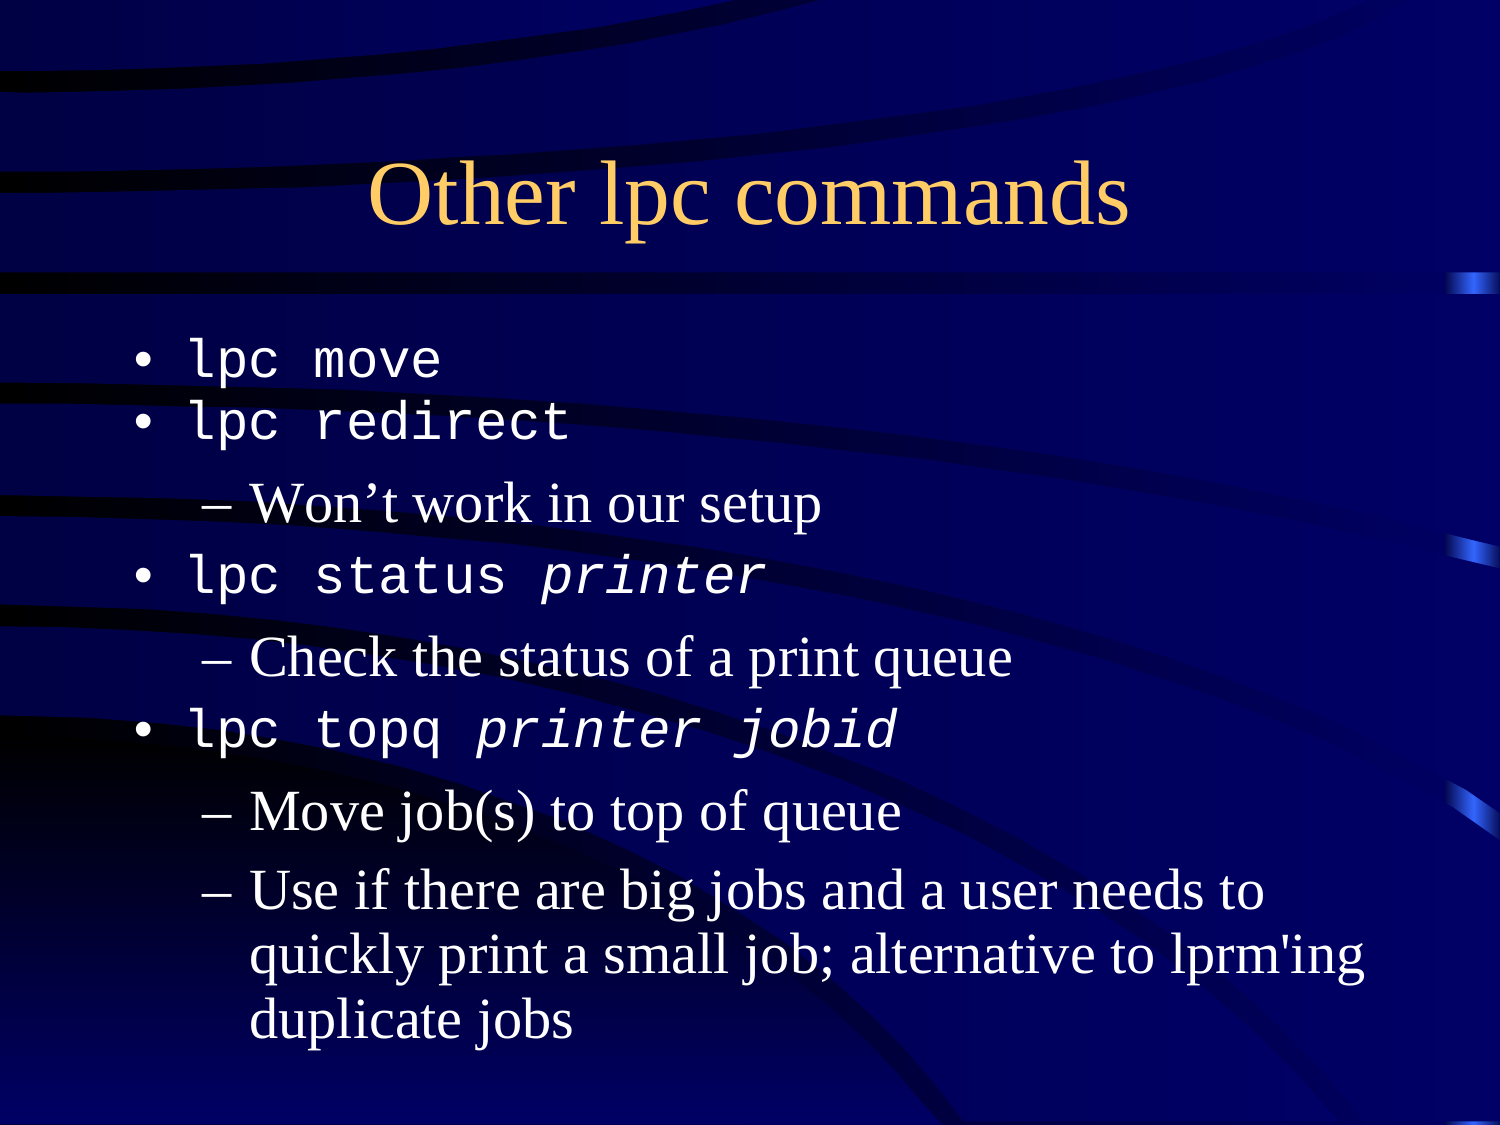

# Other lpc commands
lpc move
lpc redirect
Won’t work in our setup
lpc status printer
Check the status of a print queue
lpc topq printer jobid
Move job(s) to top of queue
Use if there are big jobs and a user needs to quickly print a small job; alternative to lprm'ing duplicate jobs